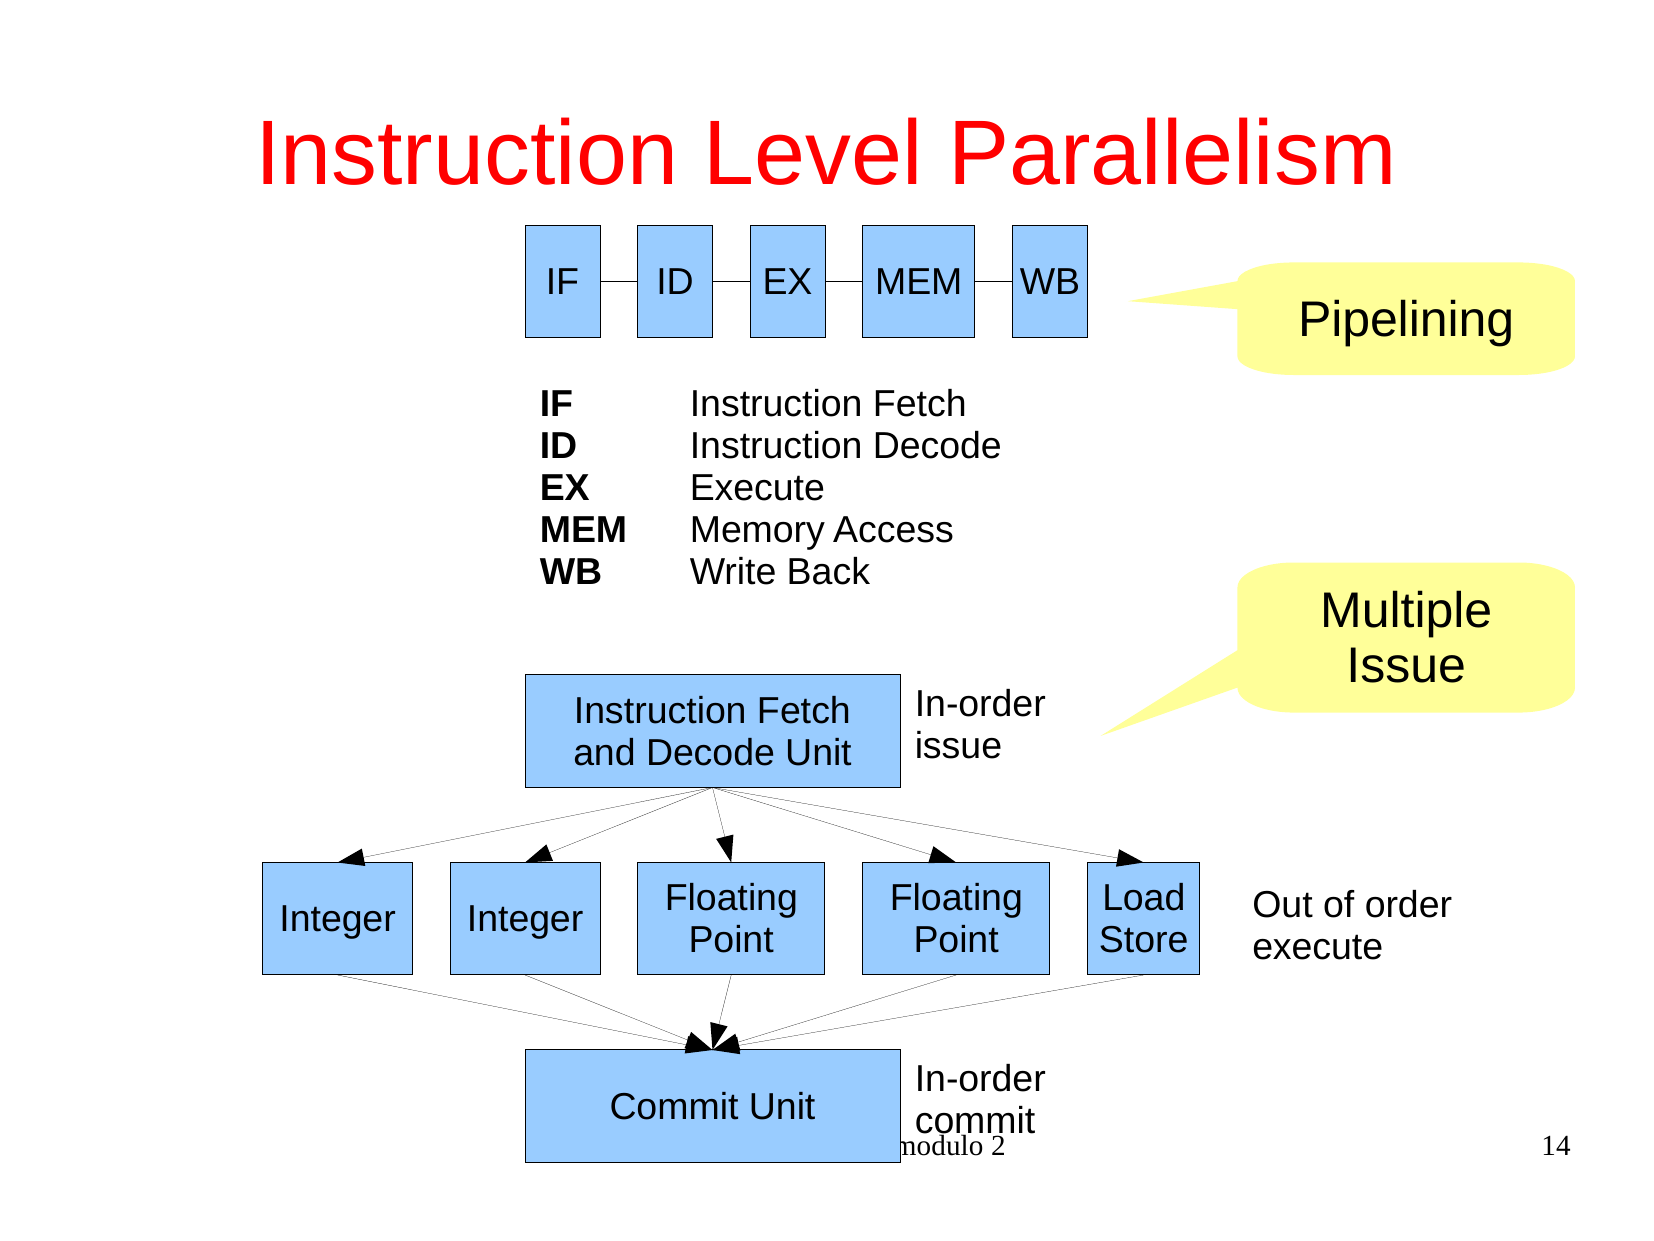

# Instruction Level Parallelism
IF
ID
EX
MEM
WB
Pipelining
IF		Instruction Fetch
ID		Instruction Decode
EX		Execute
MEM	Memory Access
WB		Write Back
Multiple
Issue
Instruction Fetch
and Decode Unit
In-order
issue
Integer
Integer
Floating
Point
Floating
Point
Load
Store
Out of order execute
Commit Unit
In-order
commit
Algoritmi Avanzati--modulo 2
14